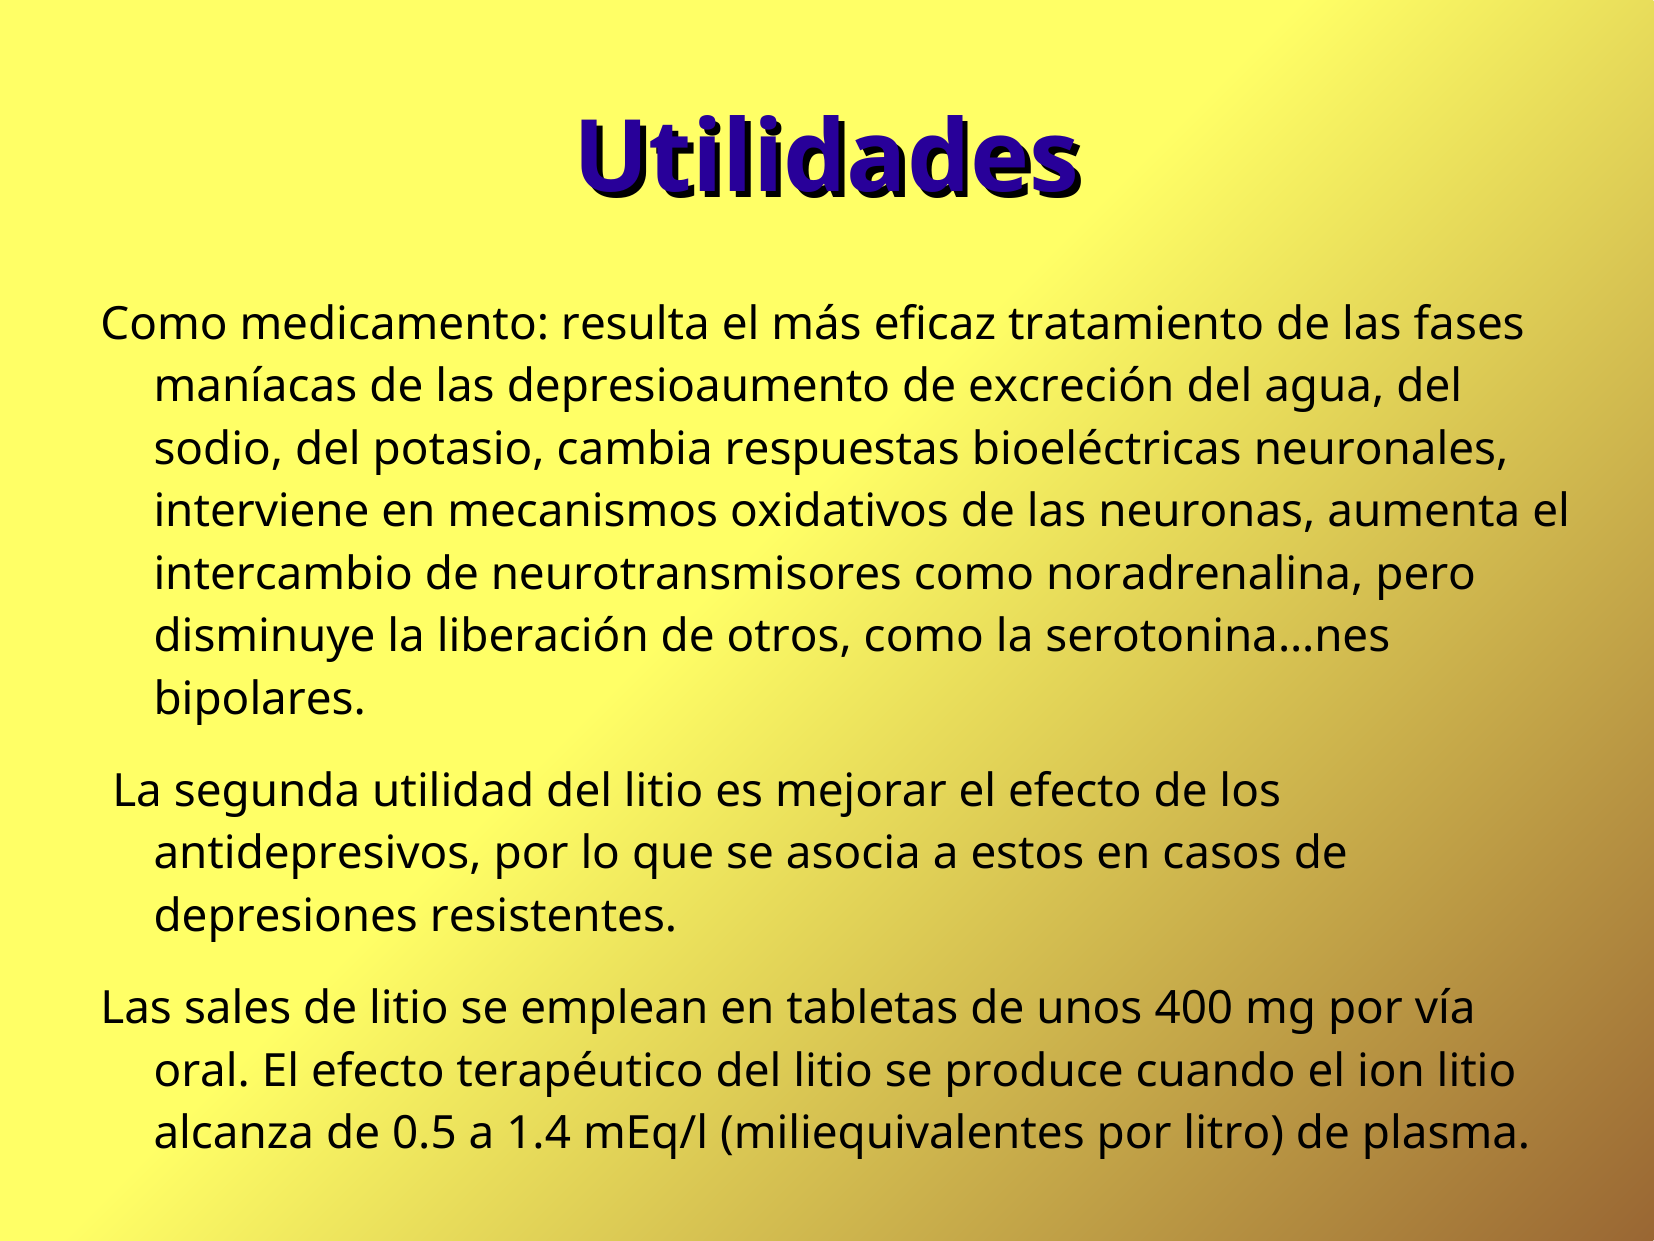

# Utilidades
Como medicamento: resulta el más eficaz tratamiento de las fases maníacas de las depresioaumento de excreción del agua, del sodio, del potasio, cambia respuestas bioeléctricas neuronales, interviene en mecanismos oxidativos de las neuronas, aumenta el intercambio de neurotransmisores como noradrenalina, pero disminuye la liberación de otros, como la serotonina…nes bipolares.
 La segunda utilidad del litio es mejorar el efecto de los antidepresivos, por lo que se asocia a estos en casos de depresiones resistentes.
Las sales de litio se emplean en tabletas de unos 400 mg por vía oral. El efecto terapéutico del litio se produce cuando el ion litio alcanza de 0.5 a 1.4 mEq/l (miliequivalentes por litro) de plasma.